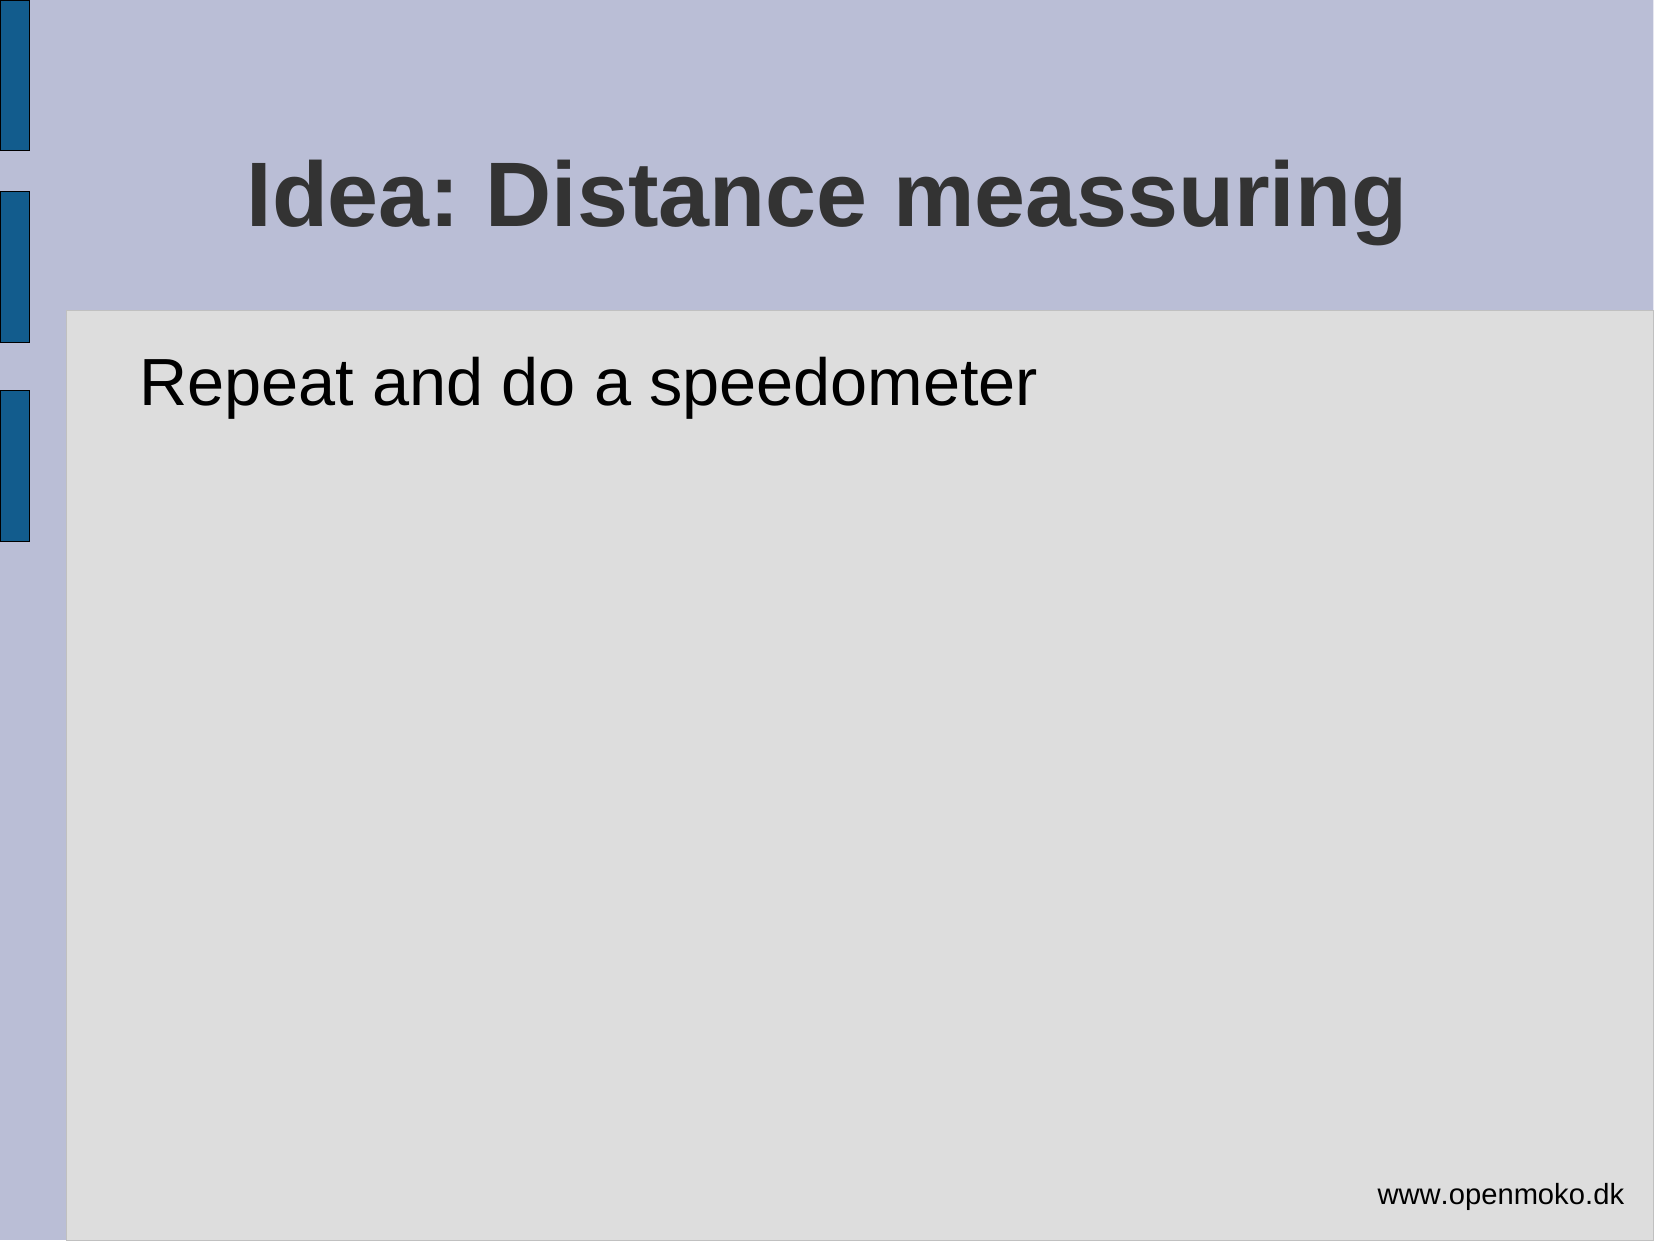

# Idea: Distance meassuring
Repeat and do a speedometer